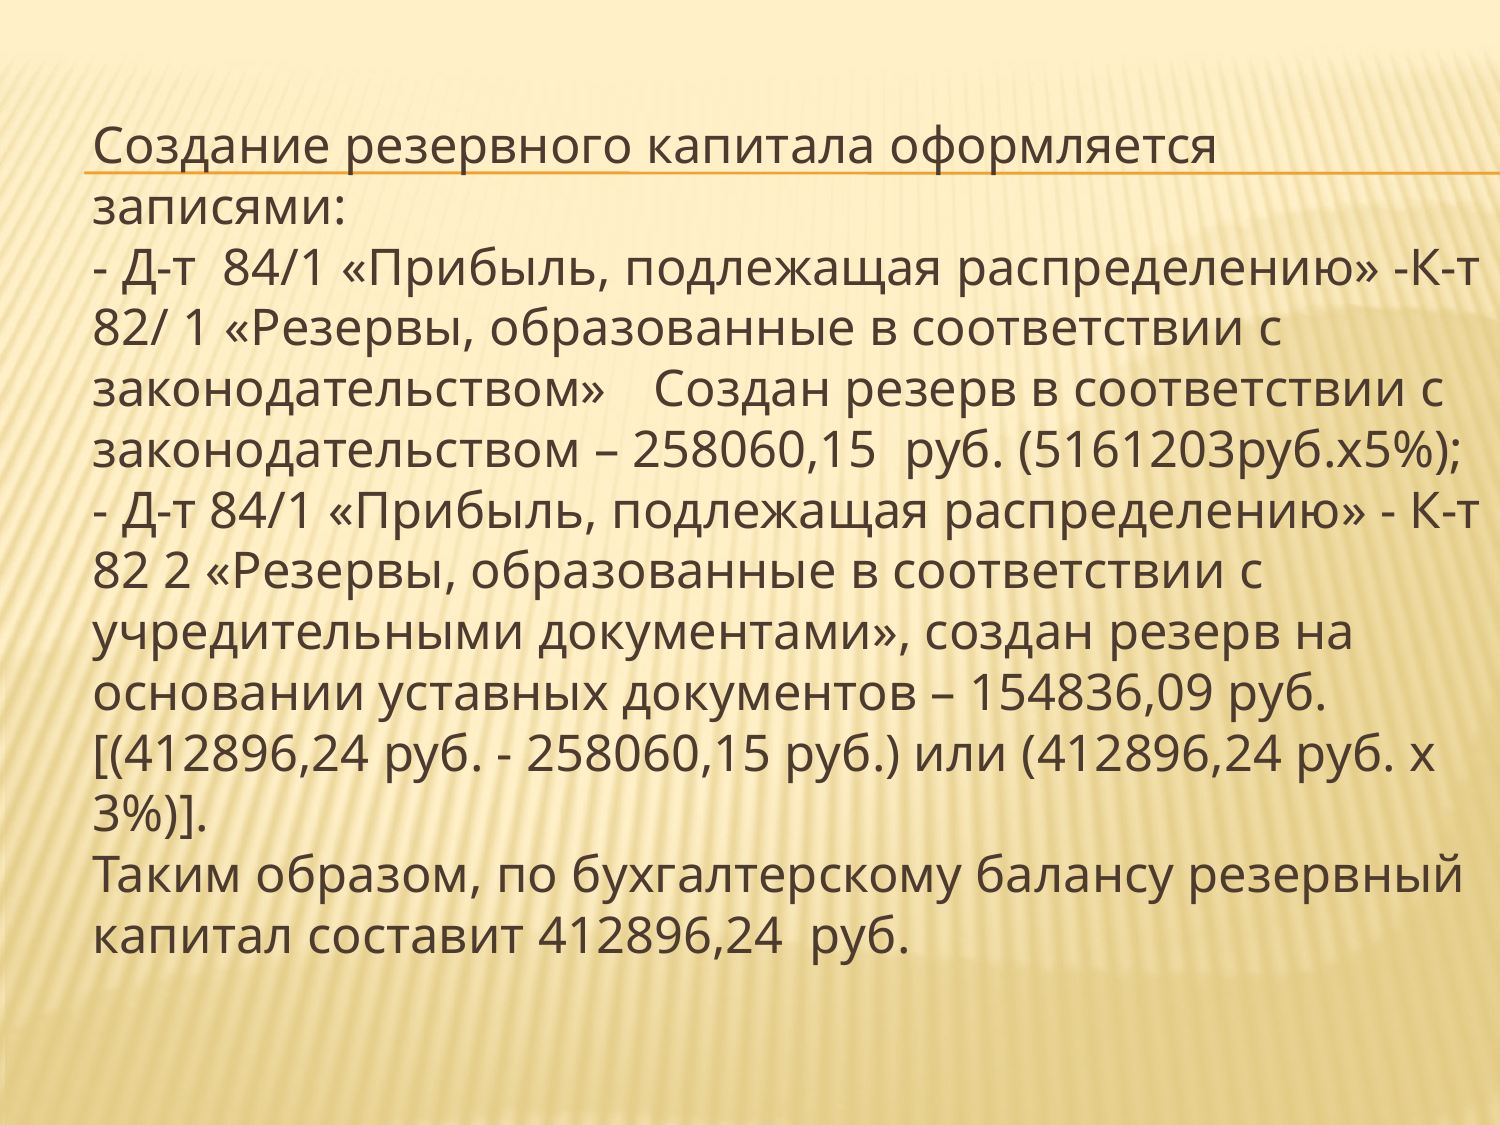

# Создание резервного капитала оформляется записями: - Д-т 84/1 «Прибыль, подлежащая распределению» -К-т 82/ 1 «Резервы, образованные в соответствии с законодательством» 	Создан резерв в соответствии с законодательством – 258060,15 руб. (5161203руб.x5%); - Д-т 84/1 «Прибыль, подлежащая распределению» - К-т 82 2 «Резервы, образованные в соответствии с учредительными документами», создан резерв на основании уставных документов – 154836,09 руб. [(412896,24 руб. - 258060,15 руб.) или (412896,24 руб. x 3%)]. Таким образом, по бухгалтерскому балансу резервный капитал составит 412896,24 руб.